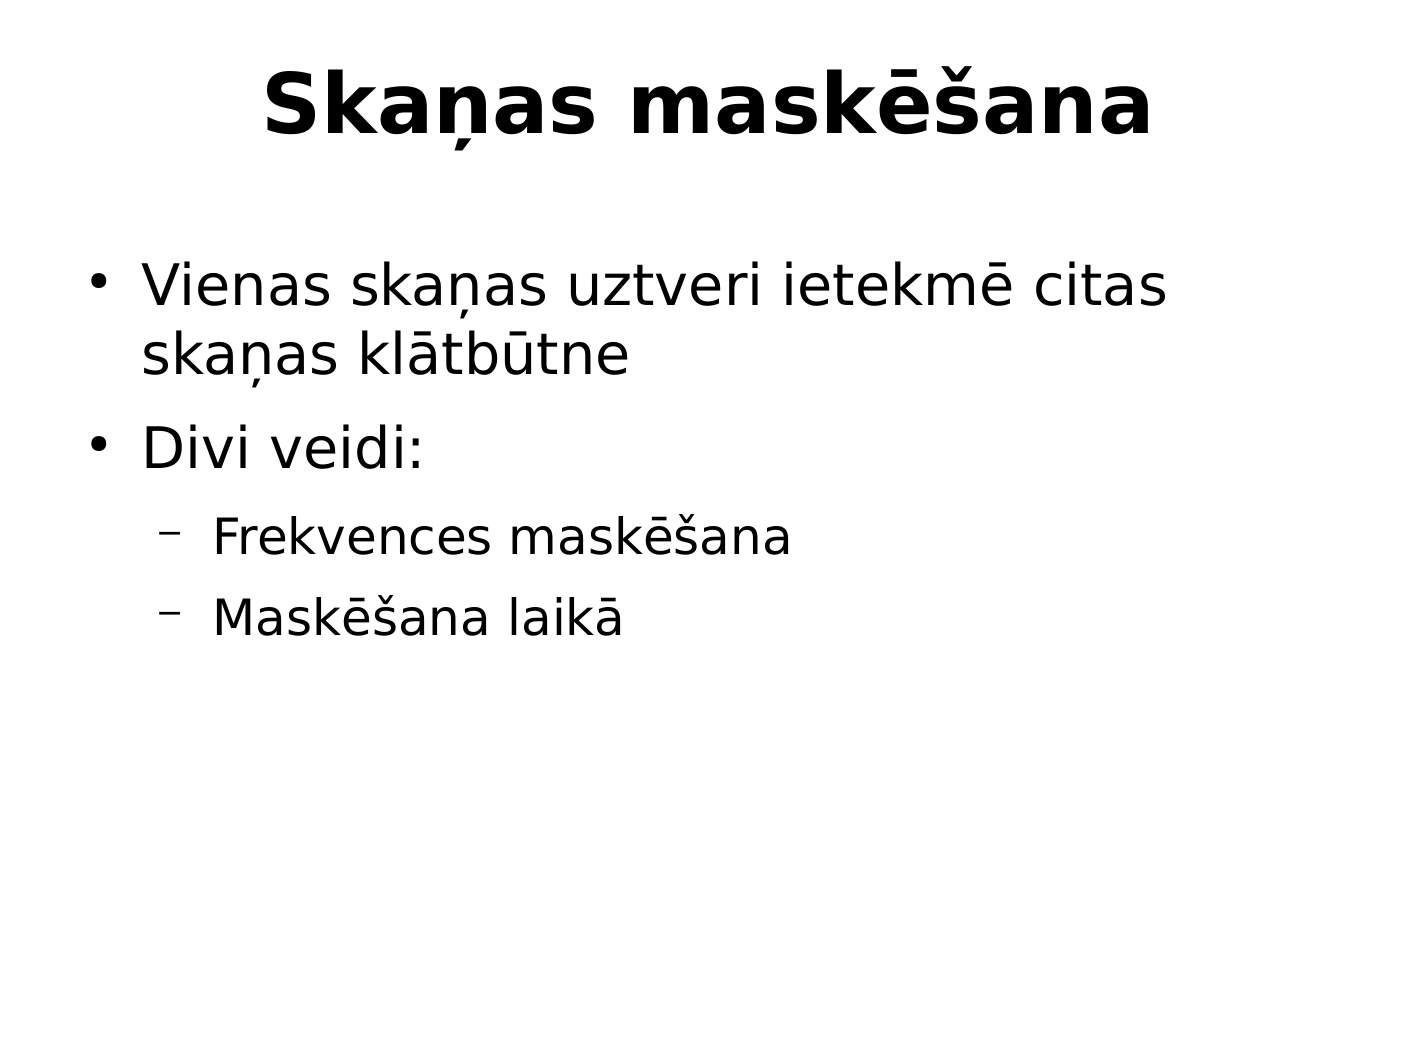

# Skaņas maskēšana
Vienas skaņas uztveri ietekmē citas skaņas klātbūtne
Divi veidi:
Frekvences maskēšana
Maskēšana laikā